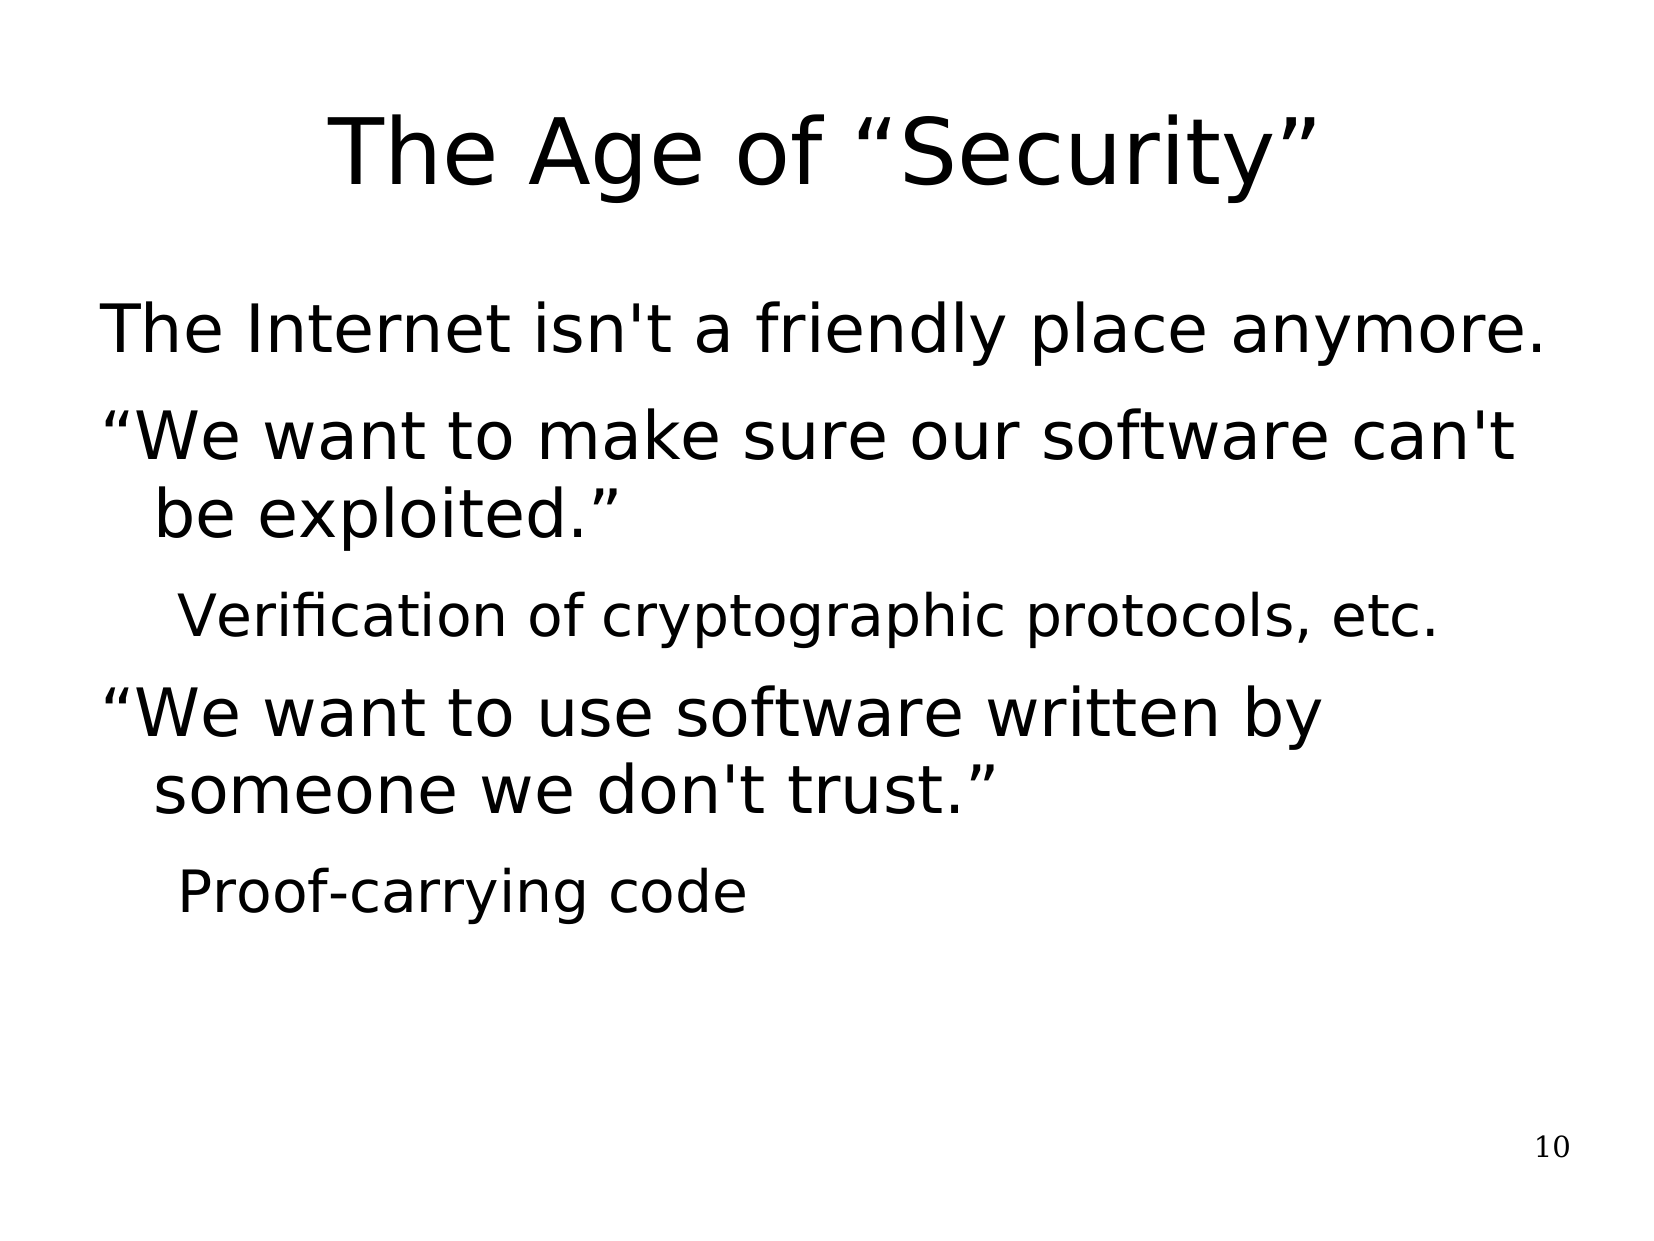

# The Age of “Security”
The Internet isn't a friendly place anymore.
“We want to make sure our software can't be exploited.”
Verification of cryptographic protocols, etc.
“We want to use software written by someone we don't trust.”
Proof-carrying code
10